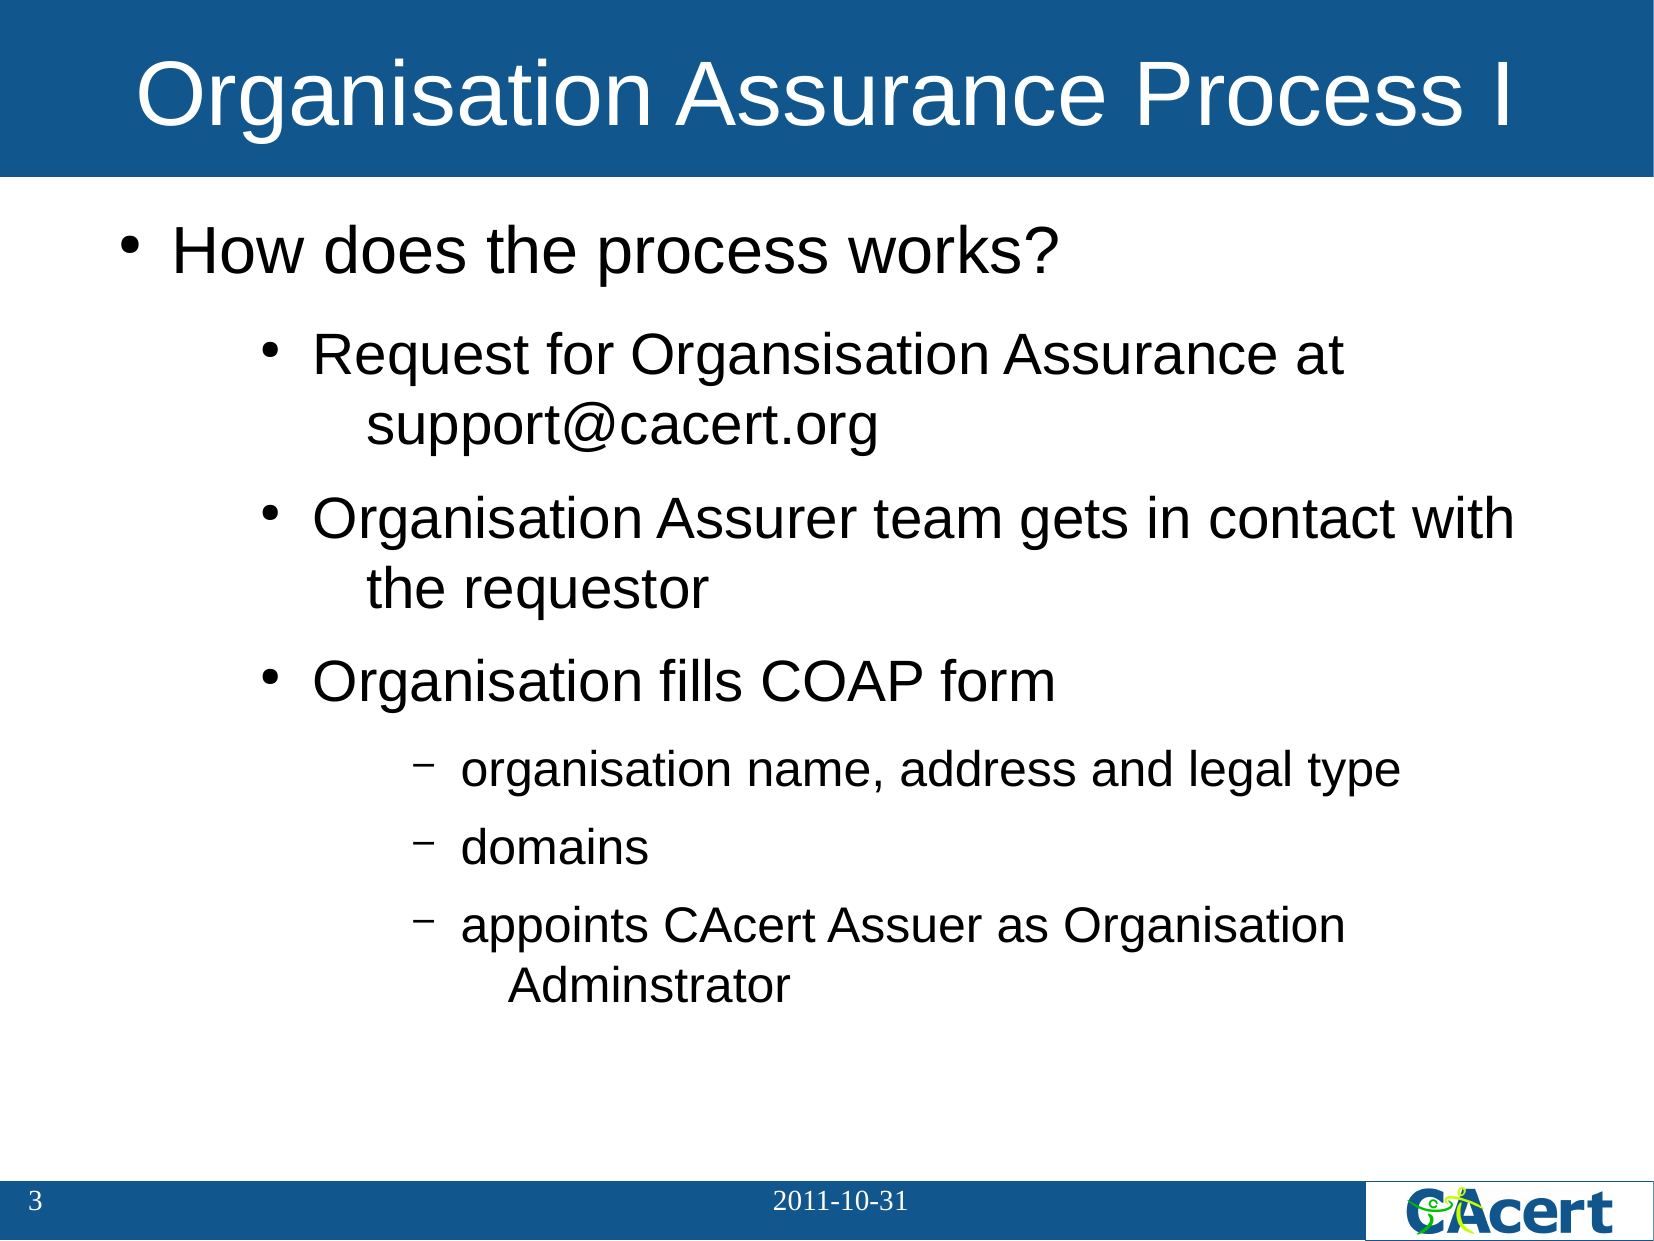

# Organisation Assurance Process I
How does the process works?
Request for Organsisation Assurance at support@cacert.org
Organisation Assurer team gets in contact with the requestor
Organisation fills COAP form
organisation name, address and legal type
domains
appoints CAcert Assuer as Organisation Adminstrator
2011-10-31